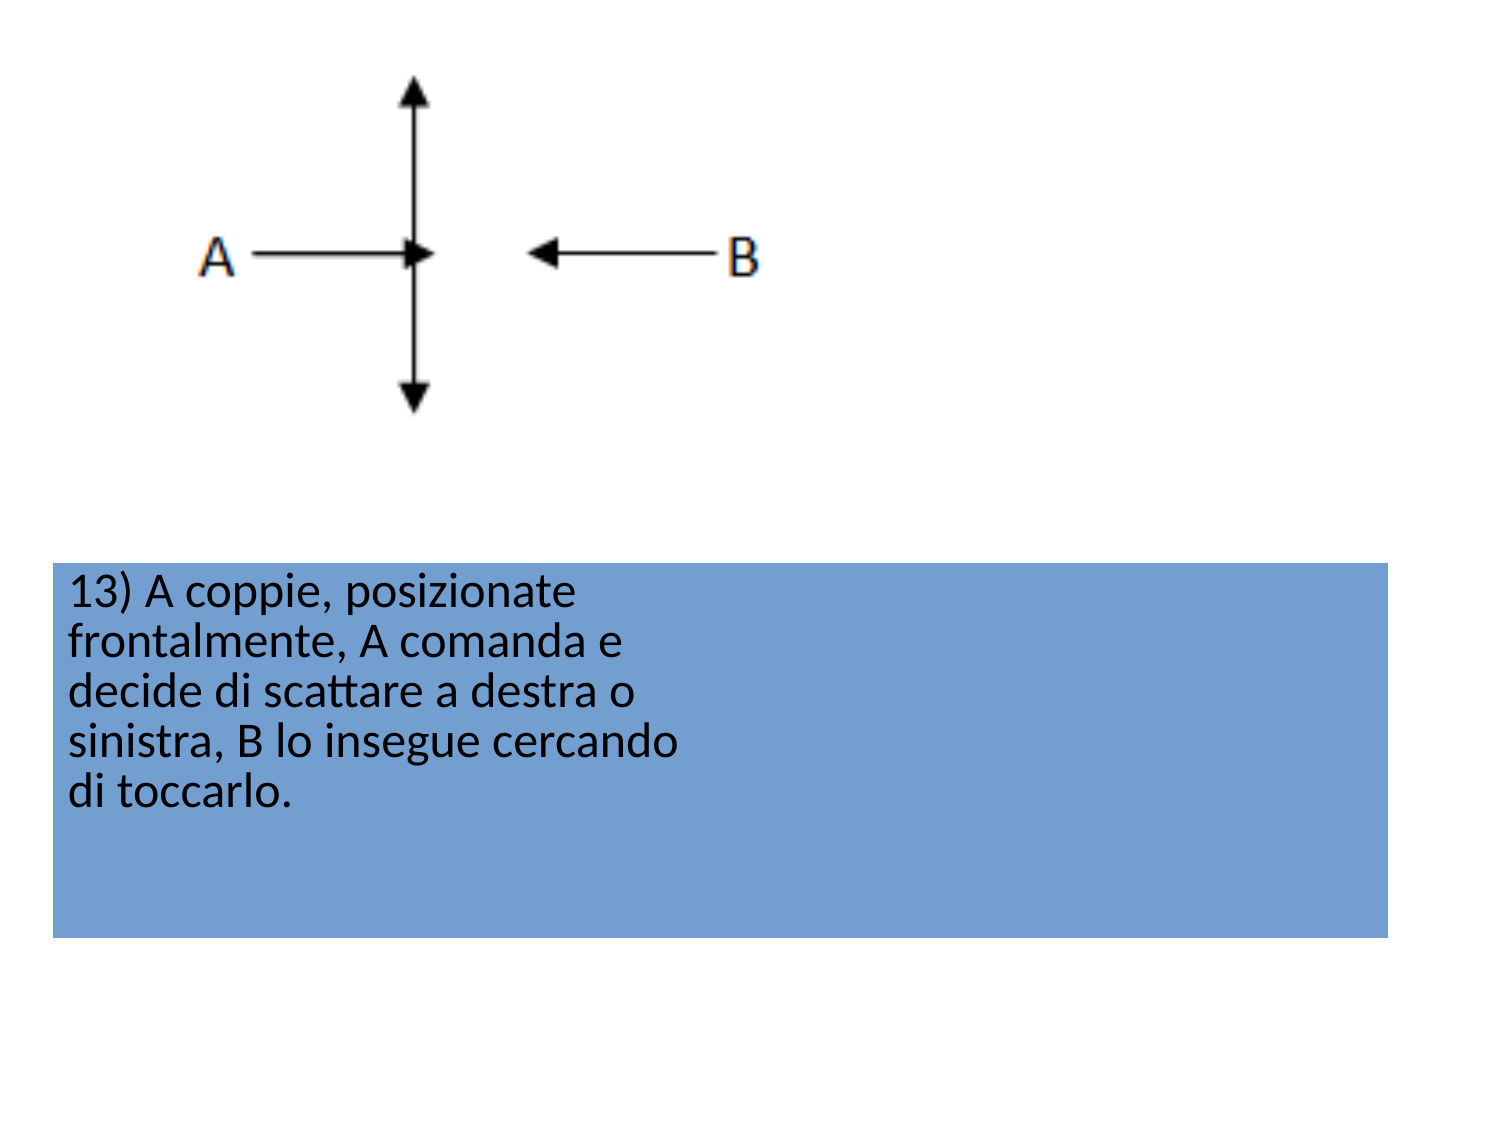

#
| 13) A coppie, posizionate frontalmente, A comanda e decide di scattare a destra o sinistra, B lo insegue cercando di toccarlo. | | |
| --- | --- | --- |
| | | |